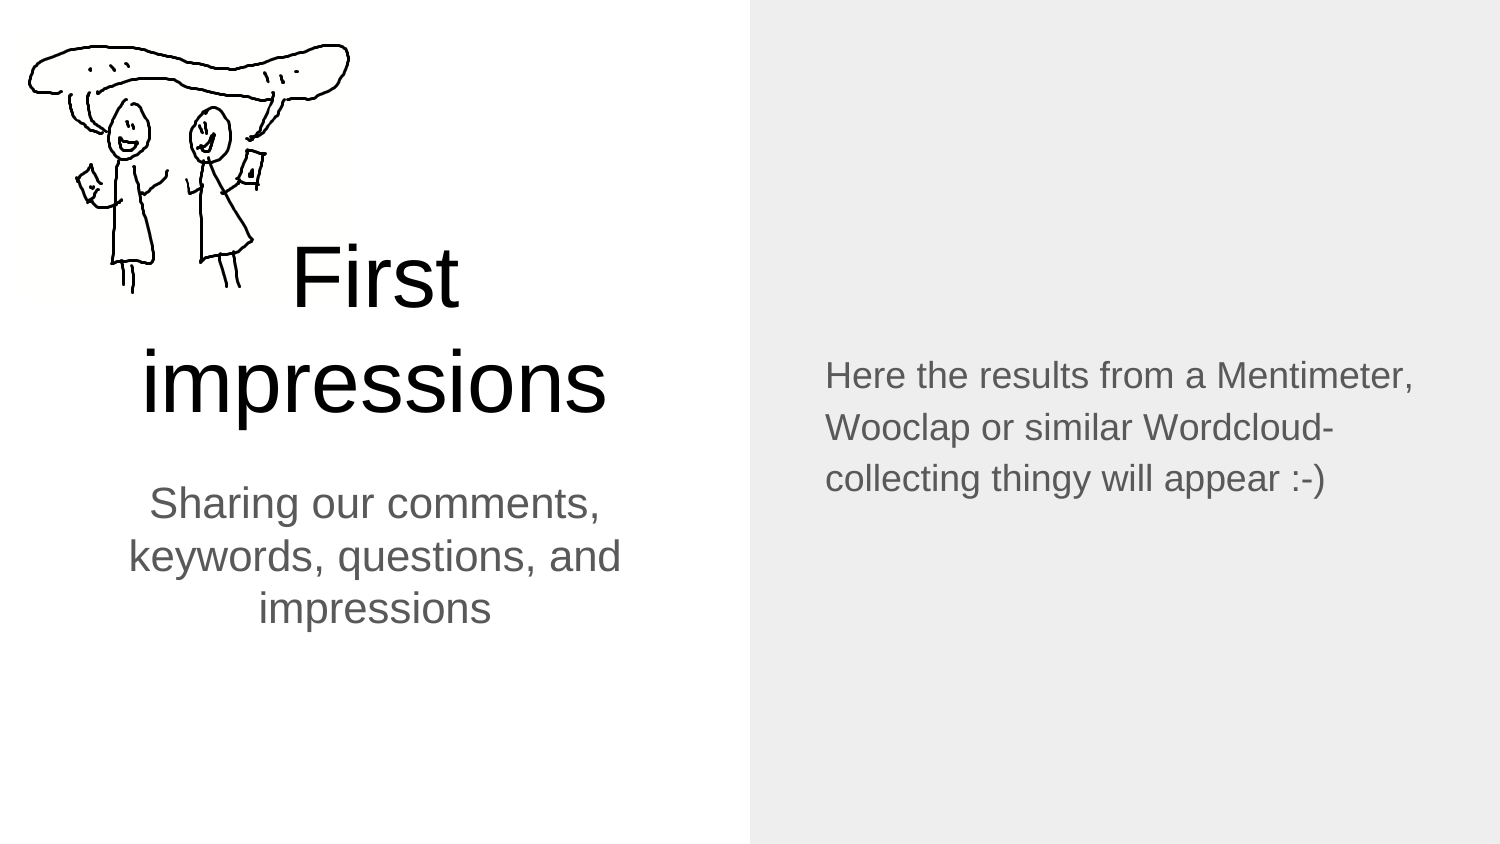

Here the results from a Mentimeter, Wooclap or similar Wordcloud-collecting thingy will appear :-)
# First impressions
Sharing our comments, keywords, questions, and impressions